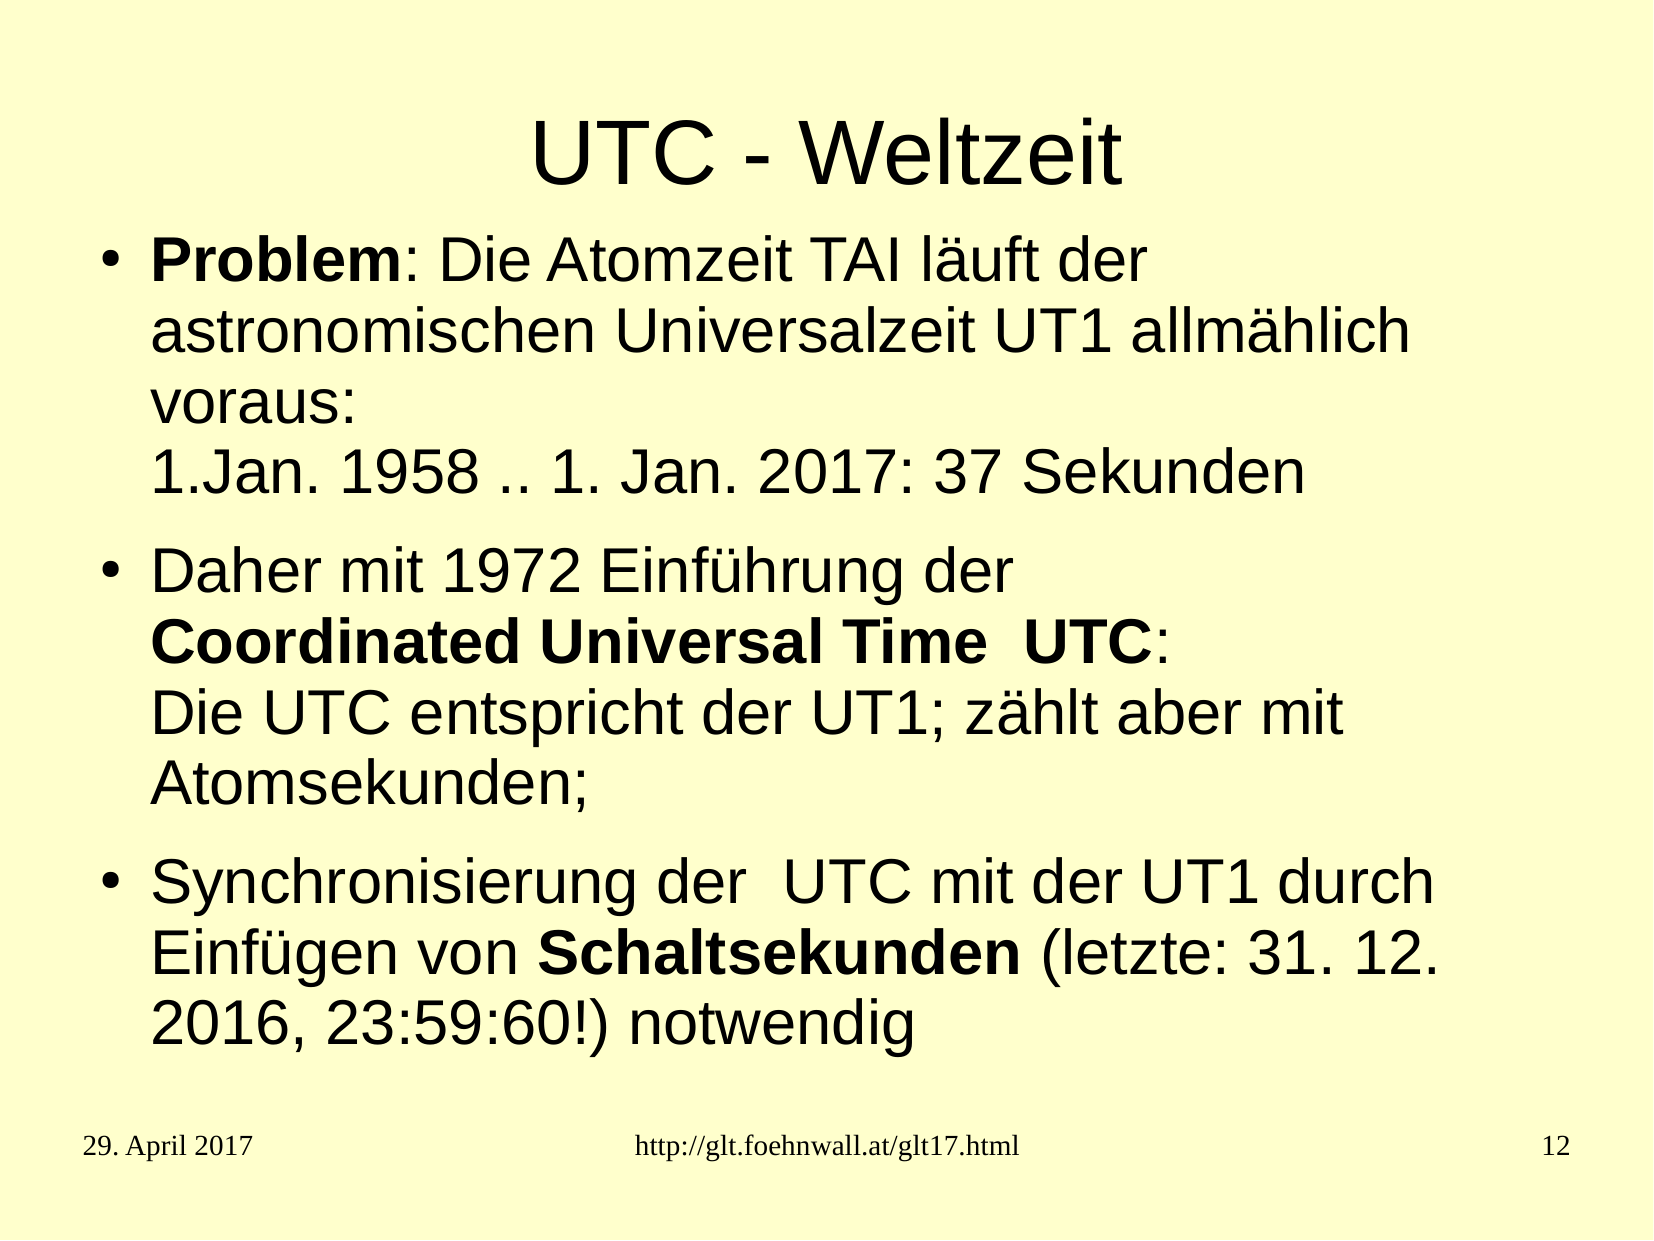

# UTC - Weltzeit
Problem: Die Atomzeit TAI läuft der astronomischen Universalzeit UT1 allmählich voraus:
1.Jan. 1958 .. 1. Jan. 2017: 37 Sekunden
Daher mit 1972 Einführung der
Coordinated Universal Time UTC:
Die UTC entspricht der UT1; zählt aber mit Atomsekunden;
Synchronisierung der UTC mit der UT1 durch Einfügen von Schaltsekunden (letzte: 31. 12. 2016, 23:59:60!) notwendig
29. April 2017
http://glt.foehnwall.at/glt17.html
12